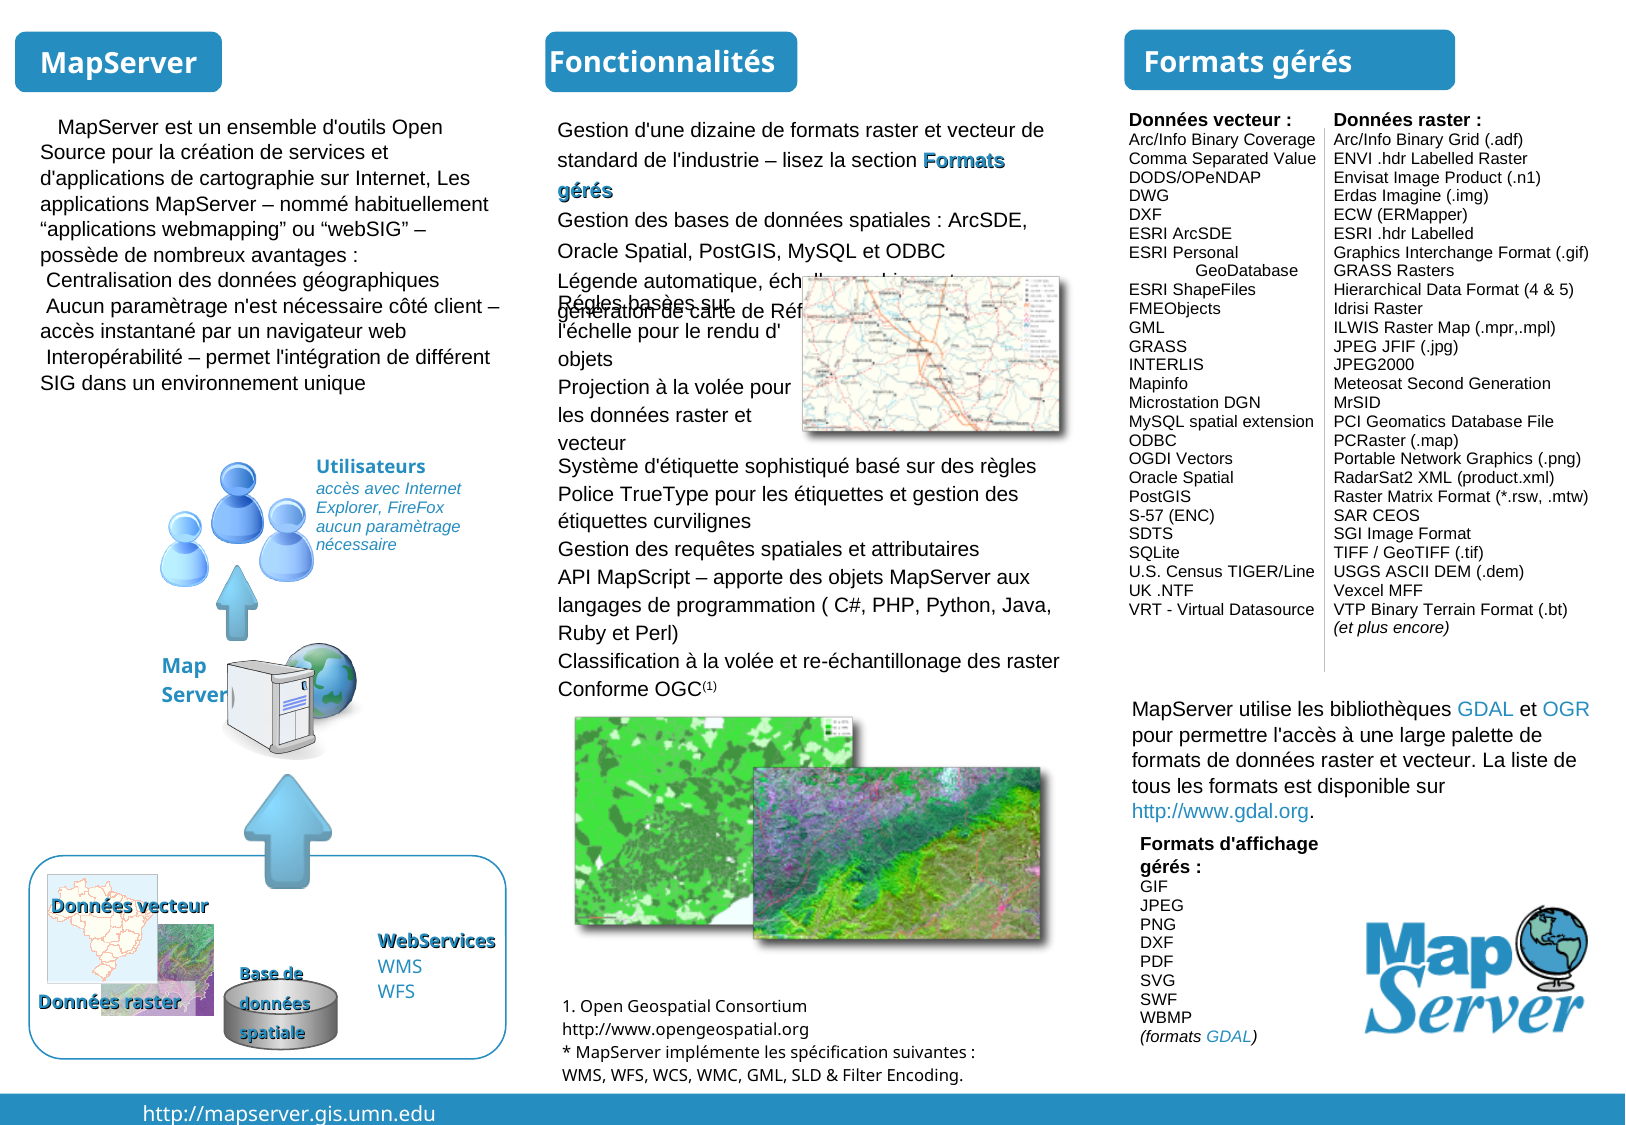

Formats gérés
Fonctionnalités
MapServer
Données vecteur :
Arc/Info Binary Coverage
Comma Separated Value DODS/OPeNDAP
DWG
DXF
ESRI ArcSDE
ESRI Personal
 GeoDatabase
ESRI ShapeFiles
FMEObjects
GML
GRASS
INTERLIS
Mapinfo
Microstation DGN
MySQL spatial extension
ODBC
OGDI Vectors
Oracle Spatial
PostGIS
S-57 (ENC)
SDTS
SQLite
U.S. Census TIGER/Line
UK .NTF
VRT - Virtual Datasource
Données raster :
Arc/Info Binary Grid (.adf)
ENVI .hdr Labelled Raster
Envisat Image Product (.n1)
Erdas Imagine (.img)
ECW (ERMapper)
ESRI .hdr Labelled
Graphics Interchange Format (.gif)
GRASS Rasters
Hierarchical Data Format (4 & 5)
Idrisi Raster
ILWIS Raster Map (.mpr,.mpl)
JPEG JFIF (.jpg)
JPEG2000
Meteosat Second Generation
MrSID
PCI Geomatics Database File
PCRaster (.map)
Portable Network Graphics (.png)
RadarSat2 XML (product.xml)
Raster Matrix Format (*.rsw, .mtw)
SAR CEOS
SGI Image Format
TIFF / GeoTIFF (.tif)
USGS ASCII DEM (.dem)
Vexcel MFF
VTP Binary Terrain Format (.bt)
(et plus encore)
Gestion d'une dizaine de formats raster et vecteur de standard de l'industrie – lisez la section Formats gérés
Gestion des bases de données spatiales : ArcSDE, Oracle Spatial, PostGIS, MySQL et ODBC
Légende automatique, échelle graphique et génération de carte de Référence
 MapServer est un ensemble d'outils Open Source pour la création de services et d'applications de cartographie sur Internet, Les applications MapServer – nommé habituellement “applications webmapping” ou “webSIG” – possède de nombreux avantages :
 Centralisation des données géographiques
 Aucun paramètrage n'est nécessaire côté client – accès instantané par un navigateur web
 Interopérabilité – permet l'intégration de différent SIG dans un environnement unique
Régles basèes sur l'échelle pour le rendu d' objets
Projection à la volée pour les données raster et vecteur
Système d'étiquette sophistiqué basé sur des règles
Police TrueType pour les étiquettes et gestion des étiquettes curvilignes
Gestion des requêtes spatiales et attributaires
API MapScript – apporte des objets MapServer aux langages de programmation ( C#, PHP, Python, Java, Ruby et Perl)
Classification à la volée et re-échantillonage des raster
Conforme OGC(1)
Utilisateurs
accès avec Internet Explorer, FireFox
aucun paramètrage nécessaire
Map
Server
MapServer utilise les bibliothèques GDAL et OGR pour permettre l'accès à une large palette de formats de données raster et vecteur. La liste de tous les formats est disponible sur http://www.gdal.org.
Données vecteur
Données raster
WebServices
WMS
WFS
Base de
données
spatiale
Formats d'affichage gérés :
GIF
JPEG
PNG
DXF
PDF
SVG
SWF
WBMP
(formats GDAL)
1. Open Geospatial Consortium
http://www.opengeospatial.org
* MapServer implémente les spécification suivantes :
WMS, WFS, WCS, WMC, GML, SLD & Filter Encoding.
http://mapserver.gis.umn.edu